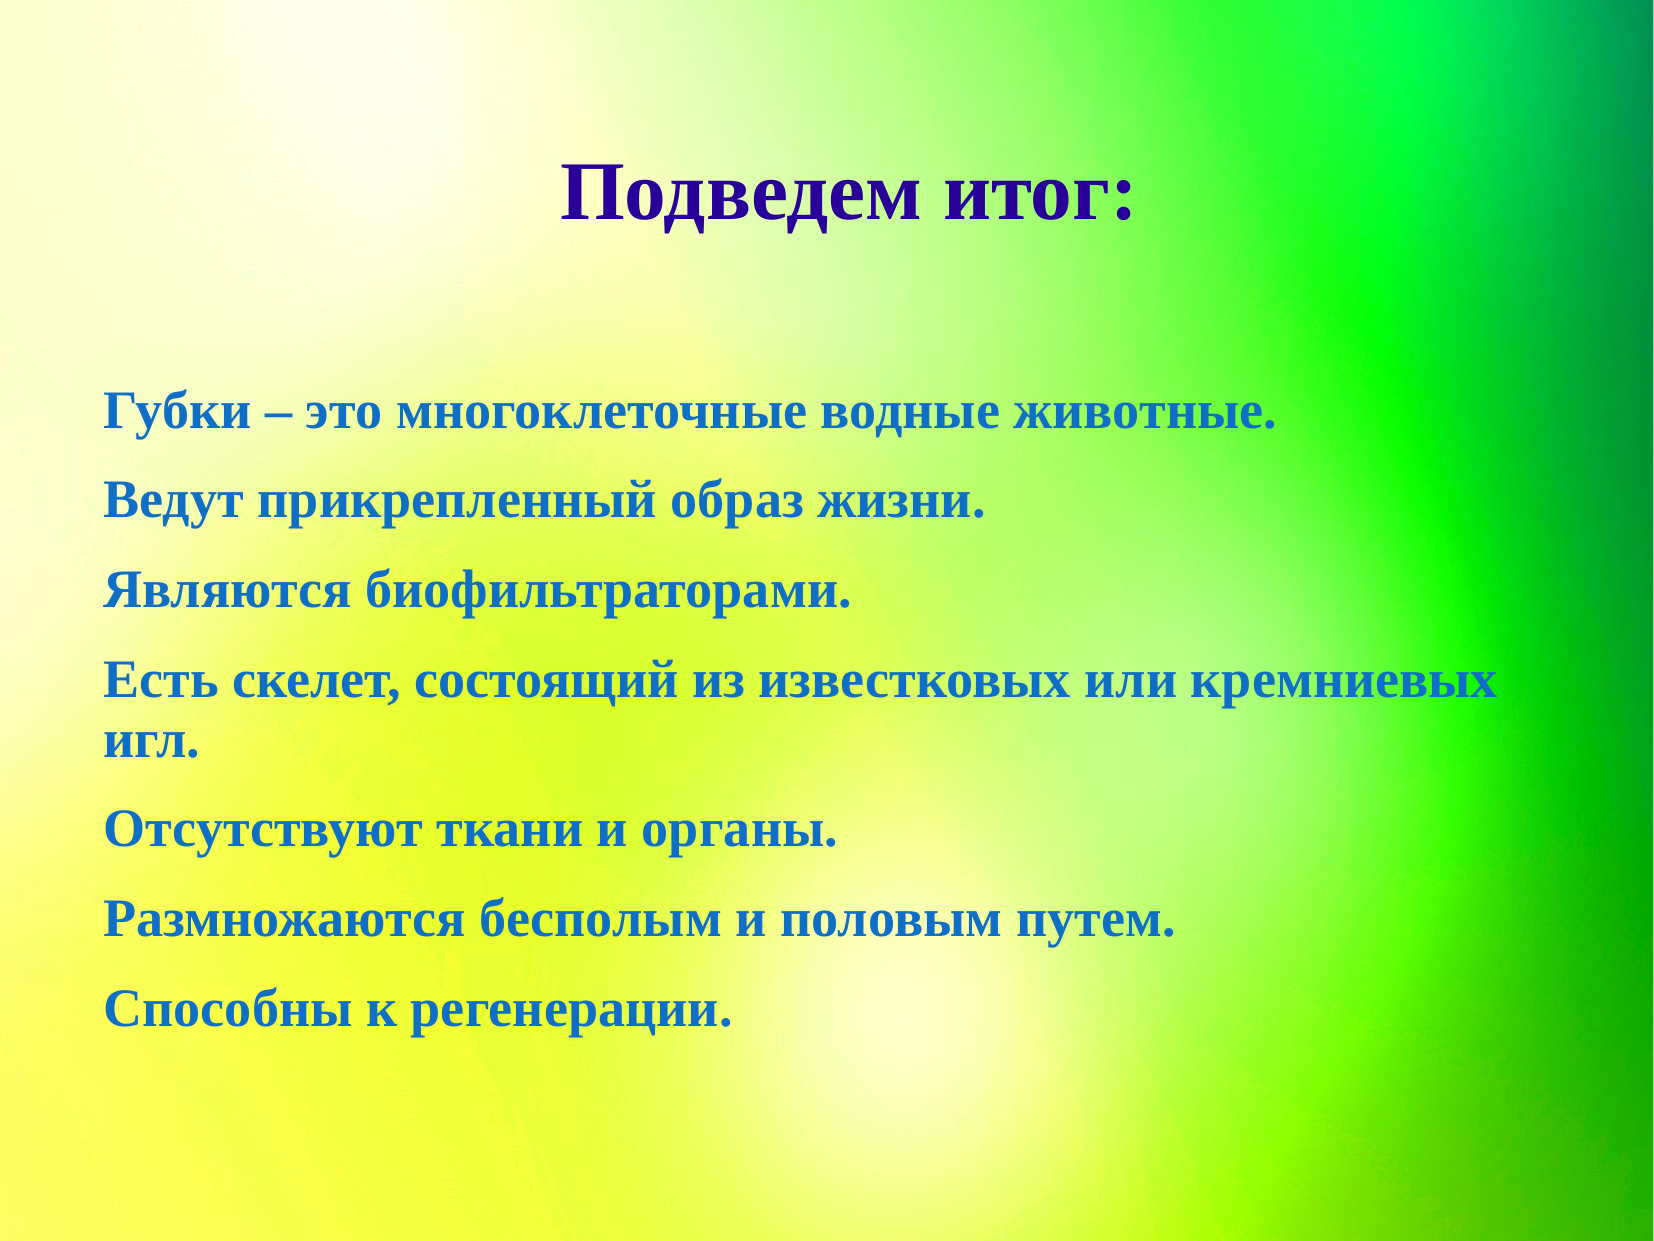

Подведем итог:
Губки – это многоклеточные водные животные.
Ведут прикрепленный образ жизни.
Являются биофильтраторами.
Есть скелет, состоящий из известковых или кремниевых игл.
Отсутствуют ткани и органы.
Размножаются бесполым и половым путем.
Способны к регенерации.